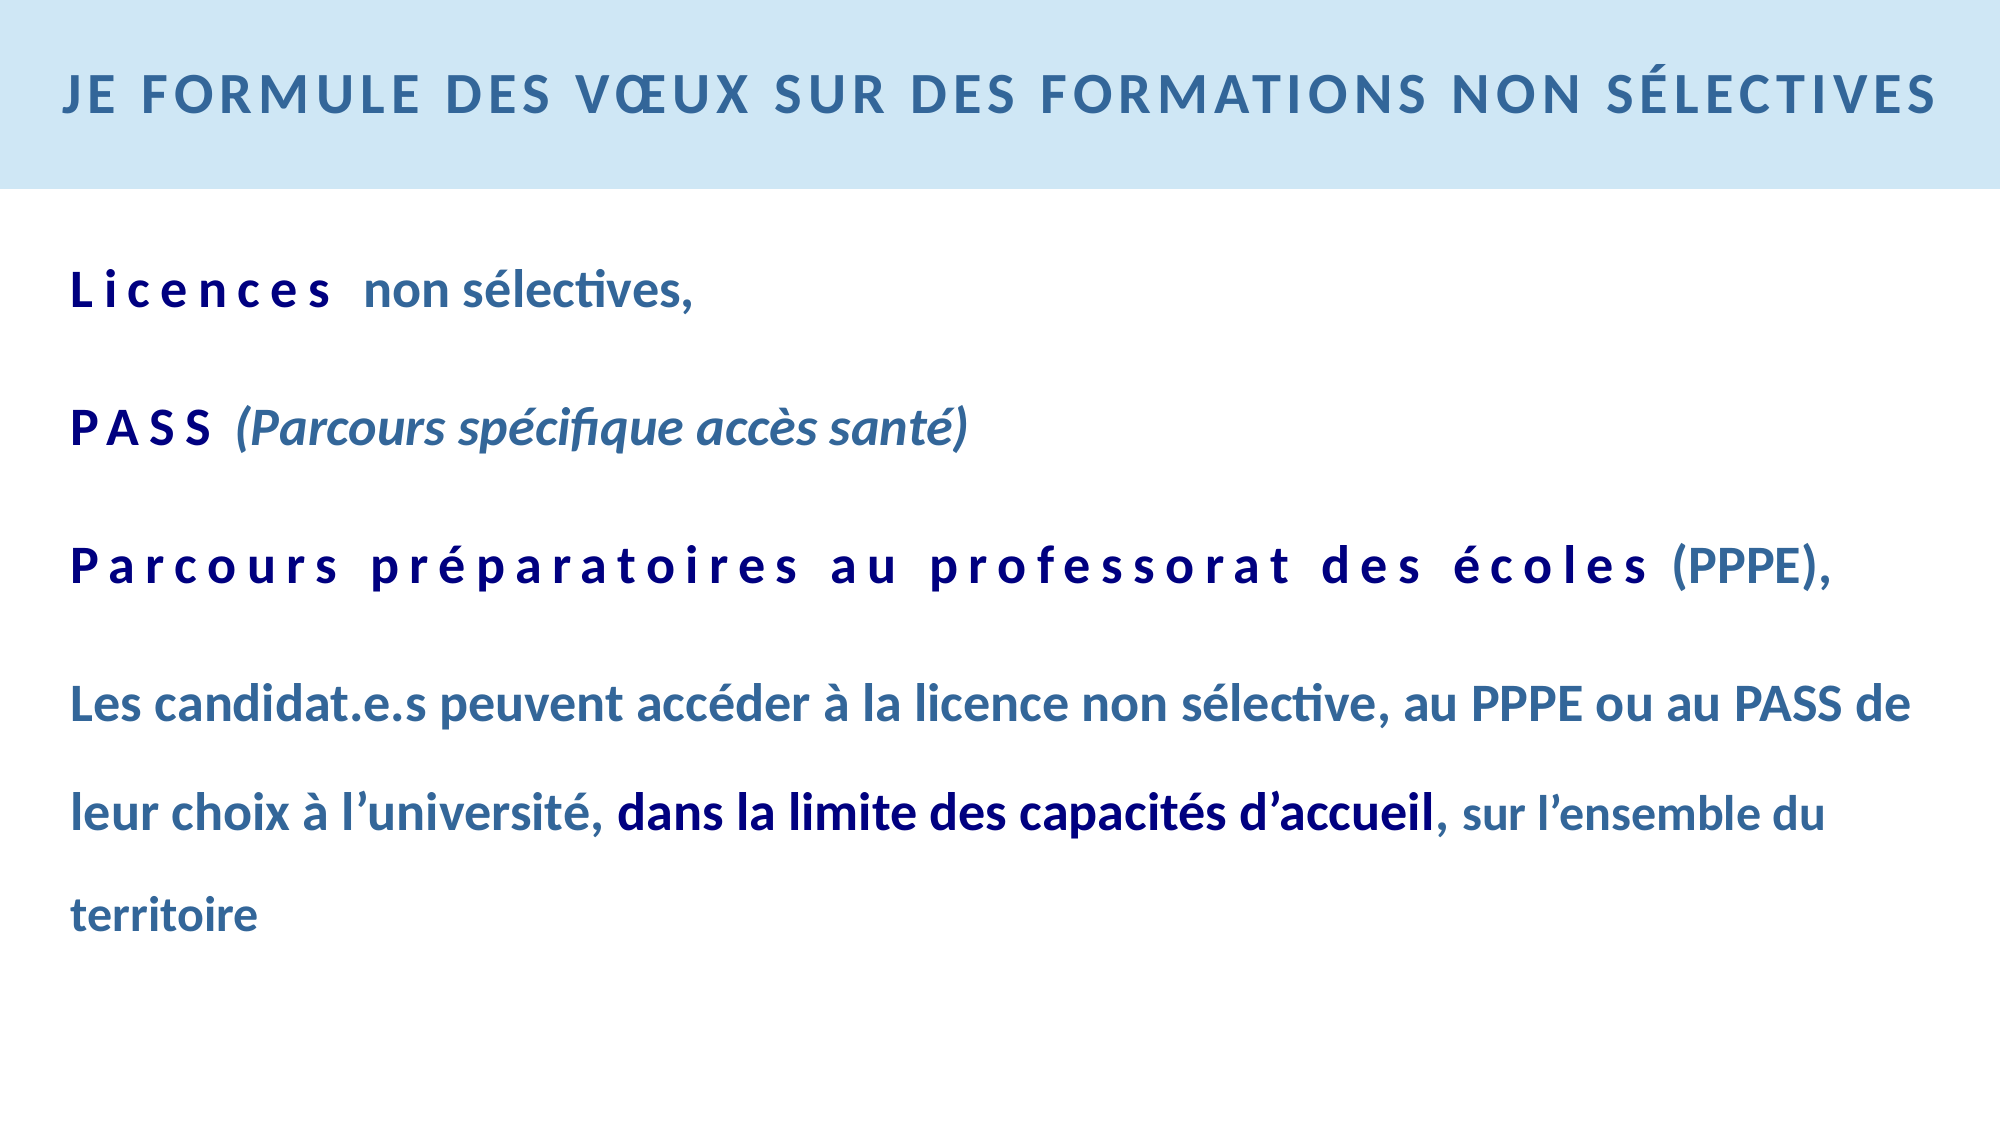

# JE FORMULE DES VŒUX SUR DES FORMATIONS NON SÉLECTIVES
Licences non sélectives,
PASS (Parcours spécifique accès santé)
Parcours préparatoires au professorat des écoles (PPPE),
Les candidat.e.s peuvent accéder à la licence non sélective, au PPPE ou au PASS de leur choix à l’université, dans la limite des capacités d’accueil, sur l’ensemble du territoire